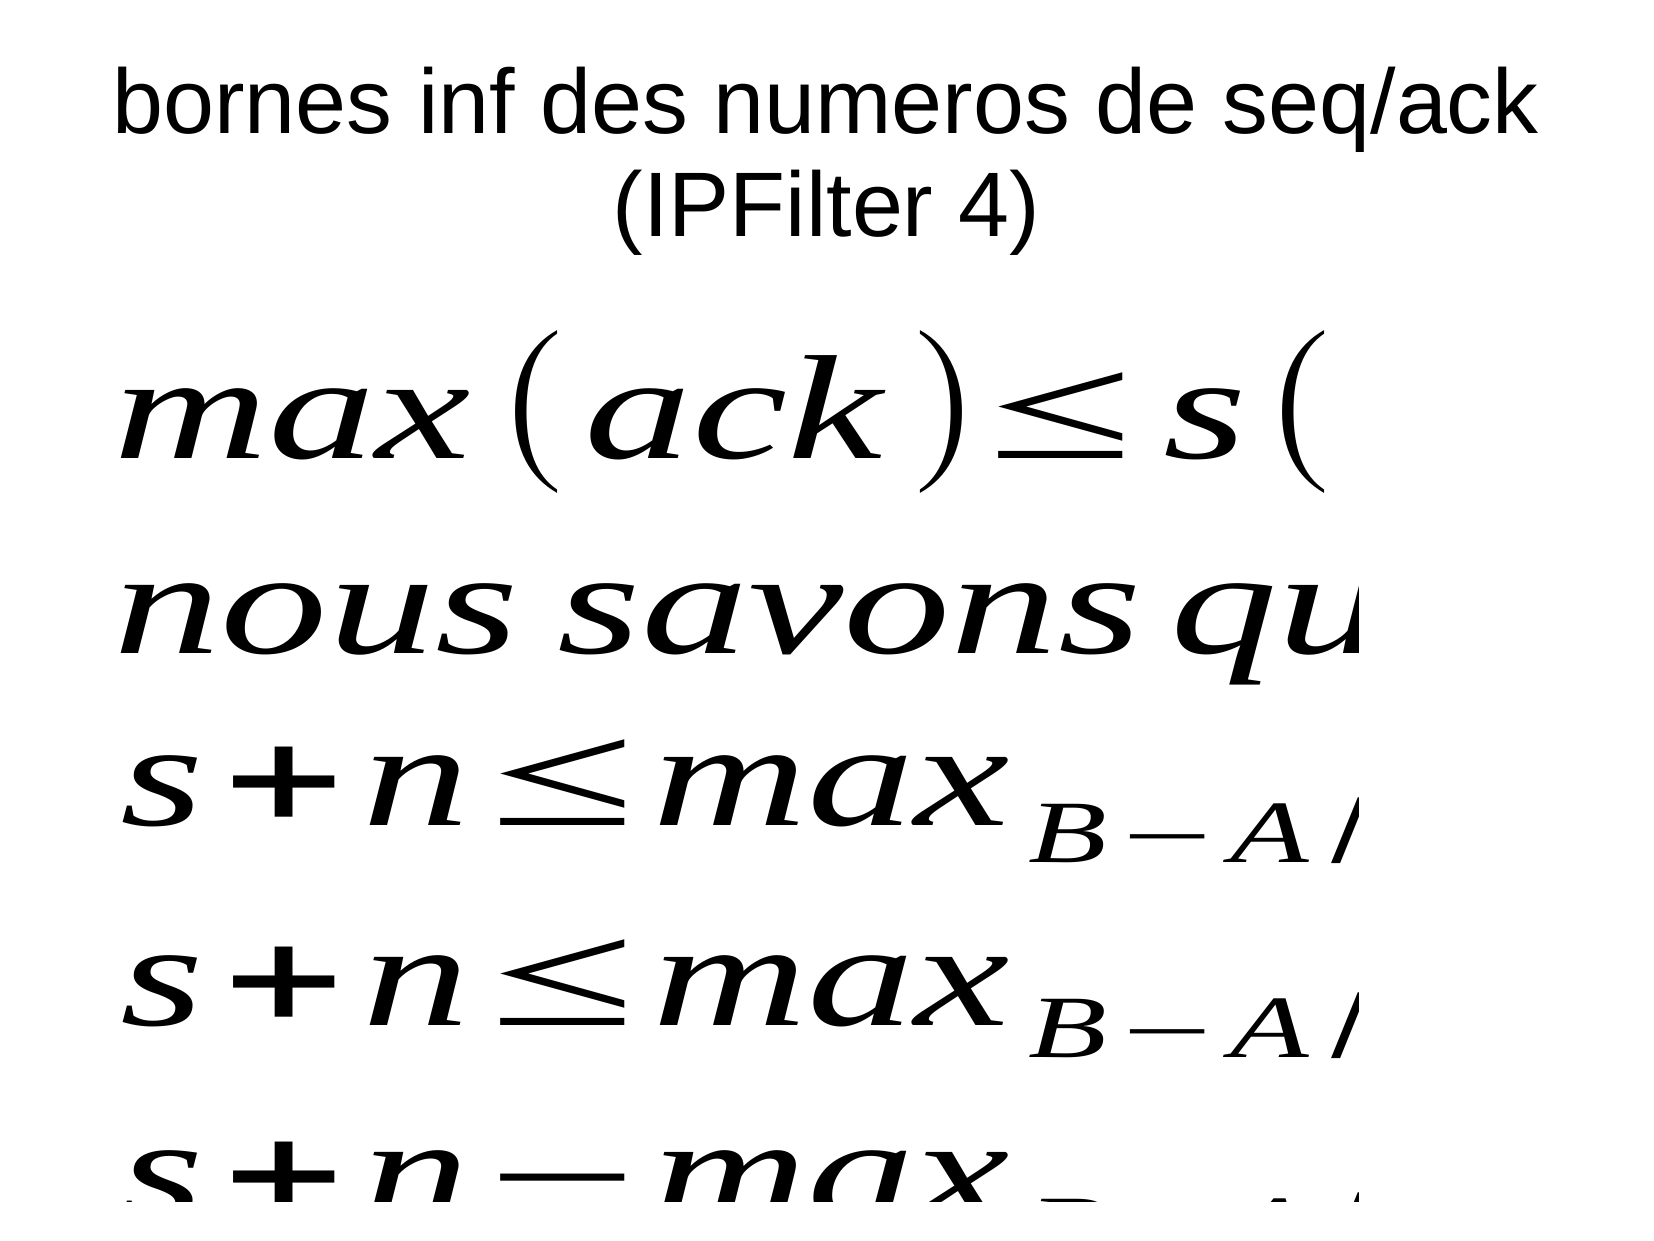

# bornes inf des numeros de seq/ack (IPFilter 4)